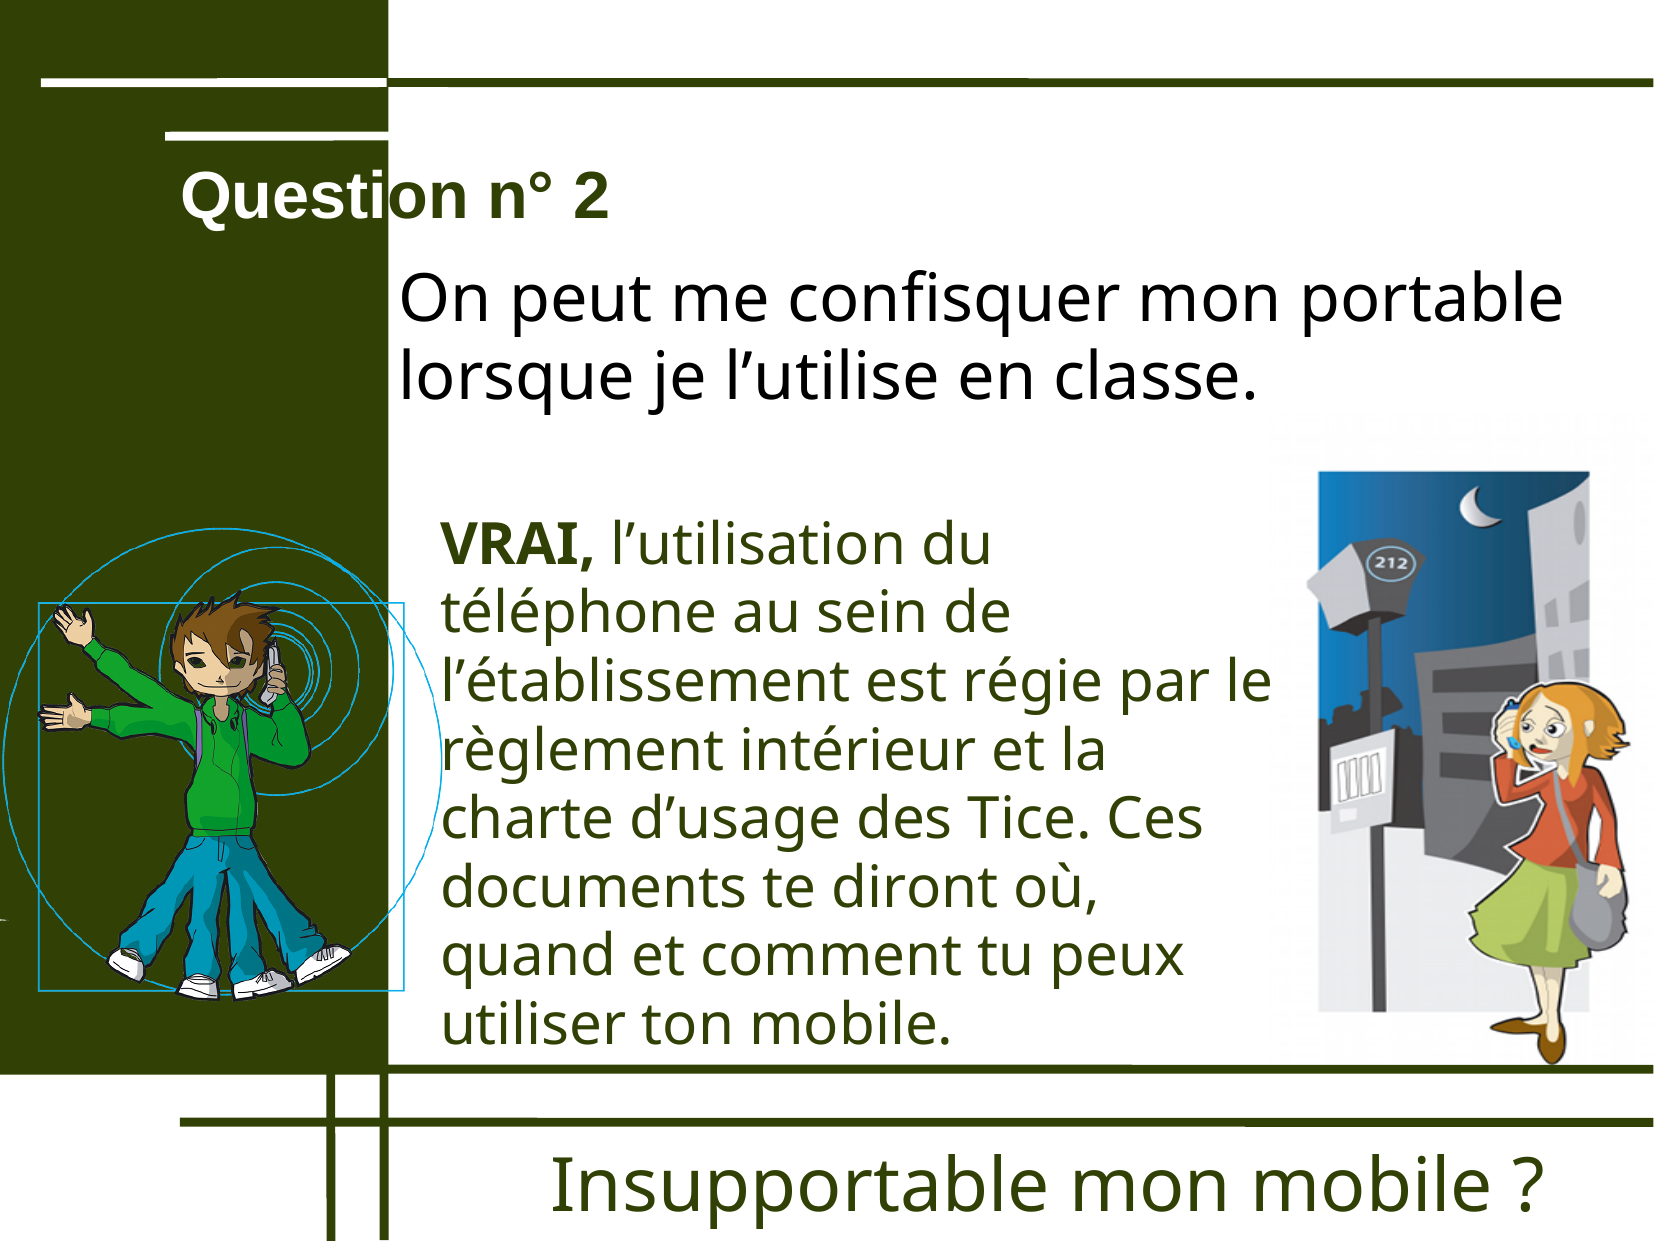

Question n° 2
On peut me confisquer mon portable lorsque je l’utilise en classe.
VRAI, l’utilisation du téléphone au sein de l’établissement est régie par le règlement intérieur et la charte d’usage des Tice. Ces documents te diront où, quand et comment tu peux utiliser ton mobile.
Insupportable mon mobile ?